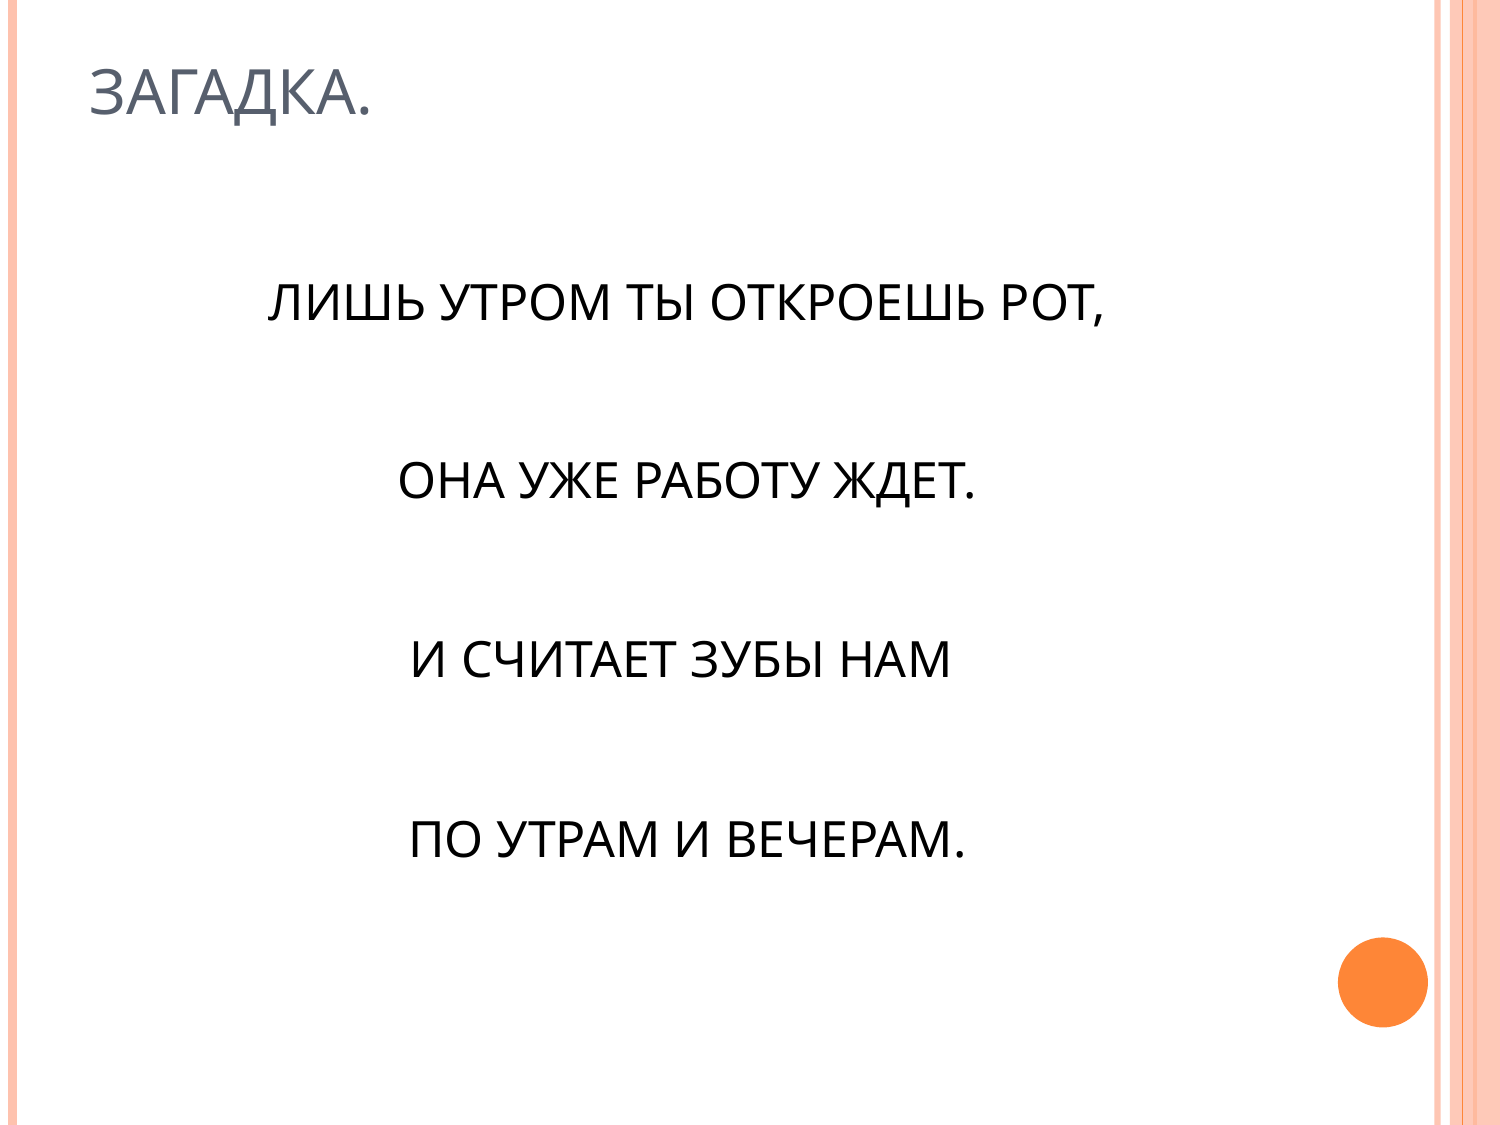

# ЗАГАДКА.
ЛИШЬ УТРОМ ТЫ ОТКРОЕШЬ РОТ,
ОНА УЖЕ РАБОТУ ЖДЕТ.
И СЧИТАЕТ ЗУБЫ НАМ
ПО УТРАМ И ВЕЧЕРАМ.